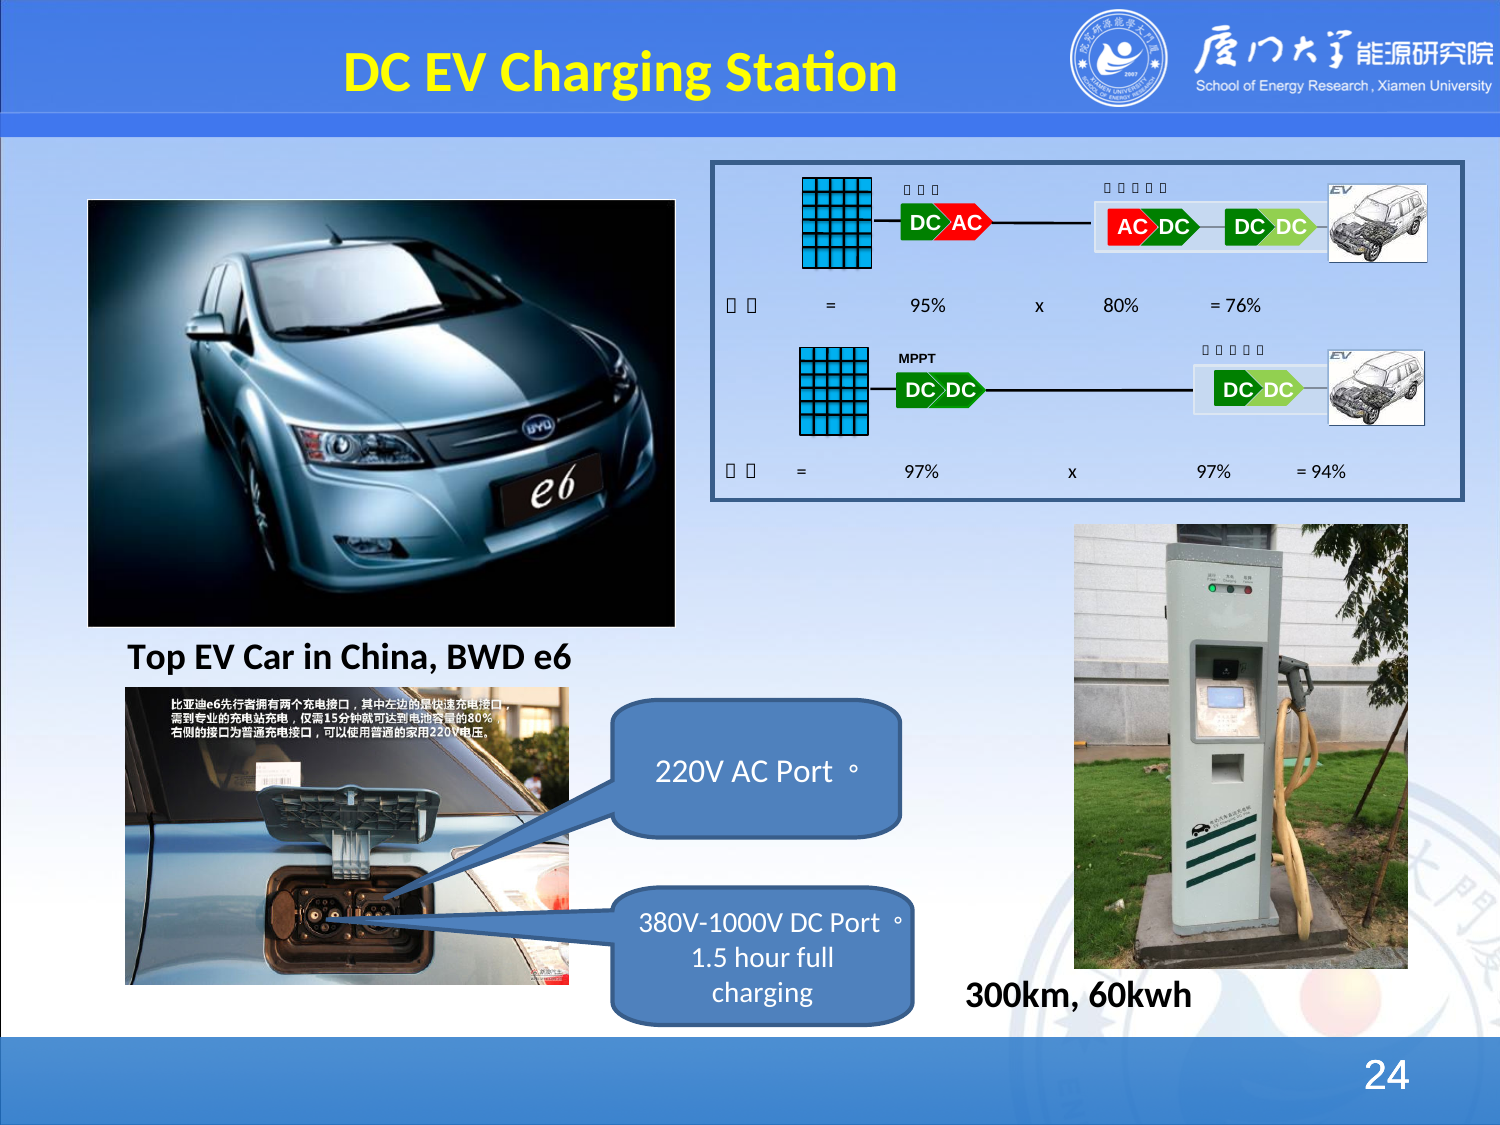

DC EV Charging Station
Top EV Car in China, BWD e6
220V AC Port。
380V-1000V DC Port。1.5 hour full charging
300km, 60kwh